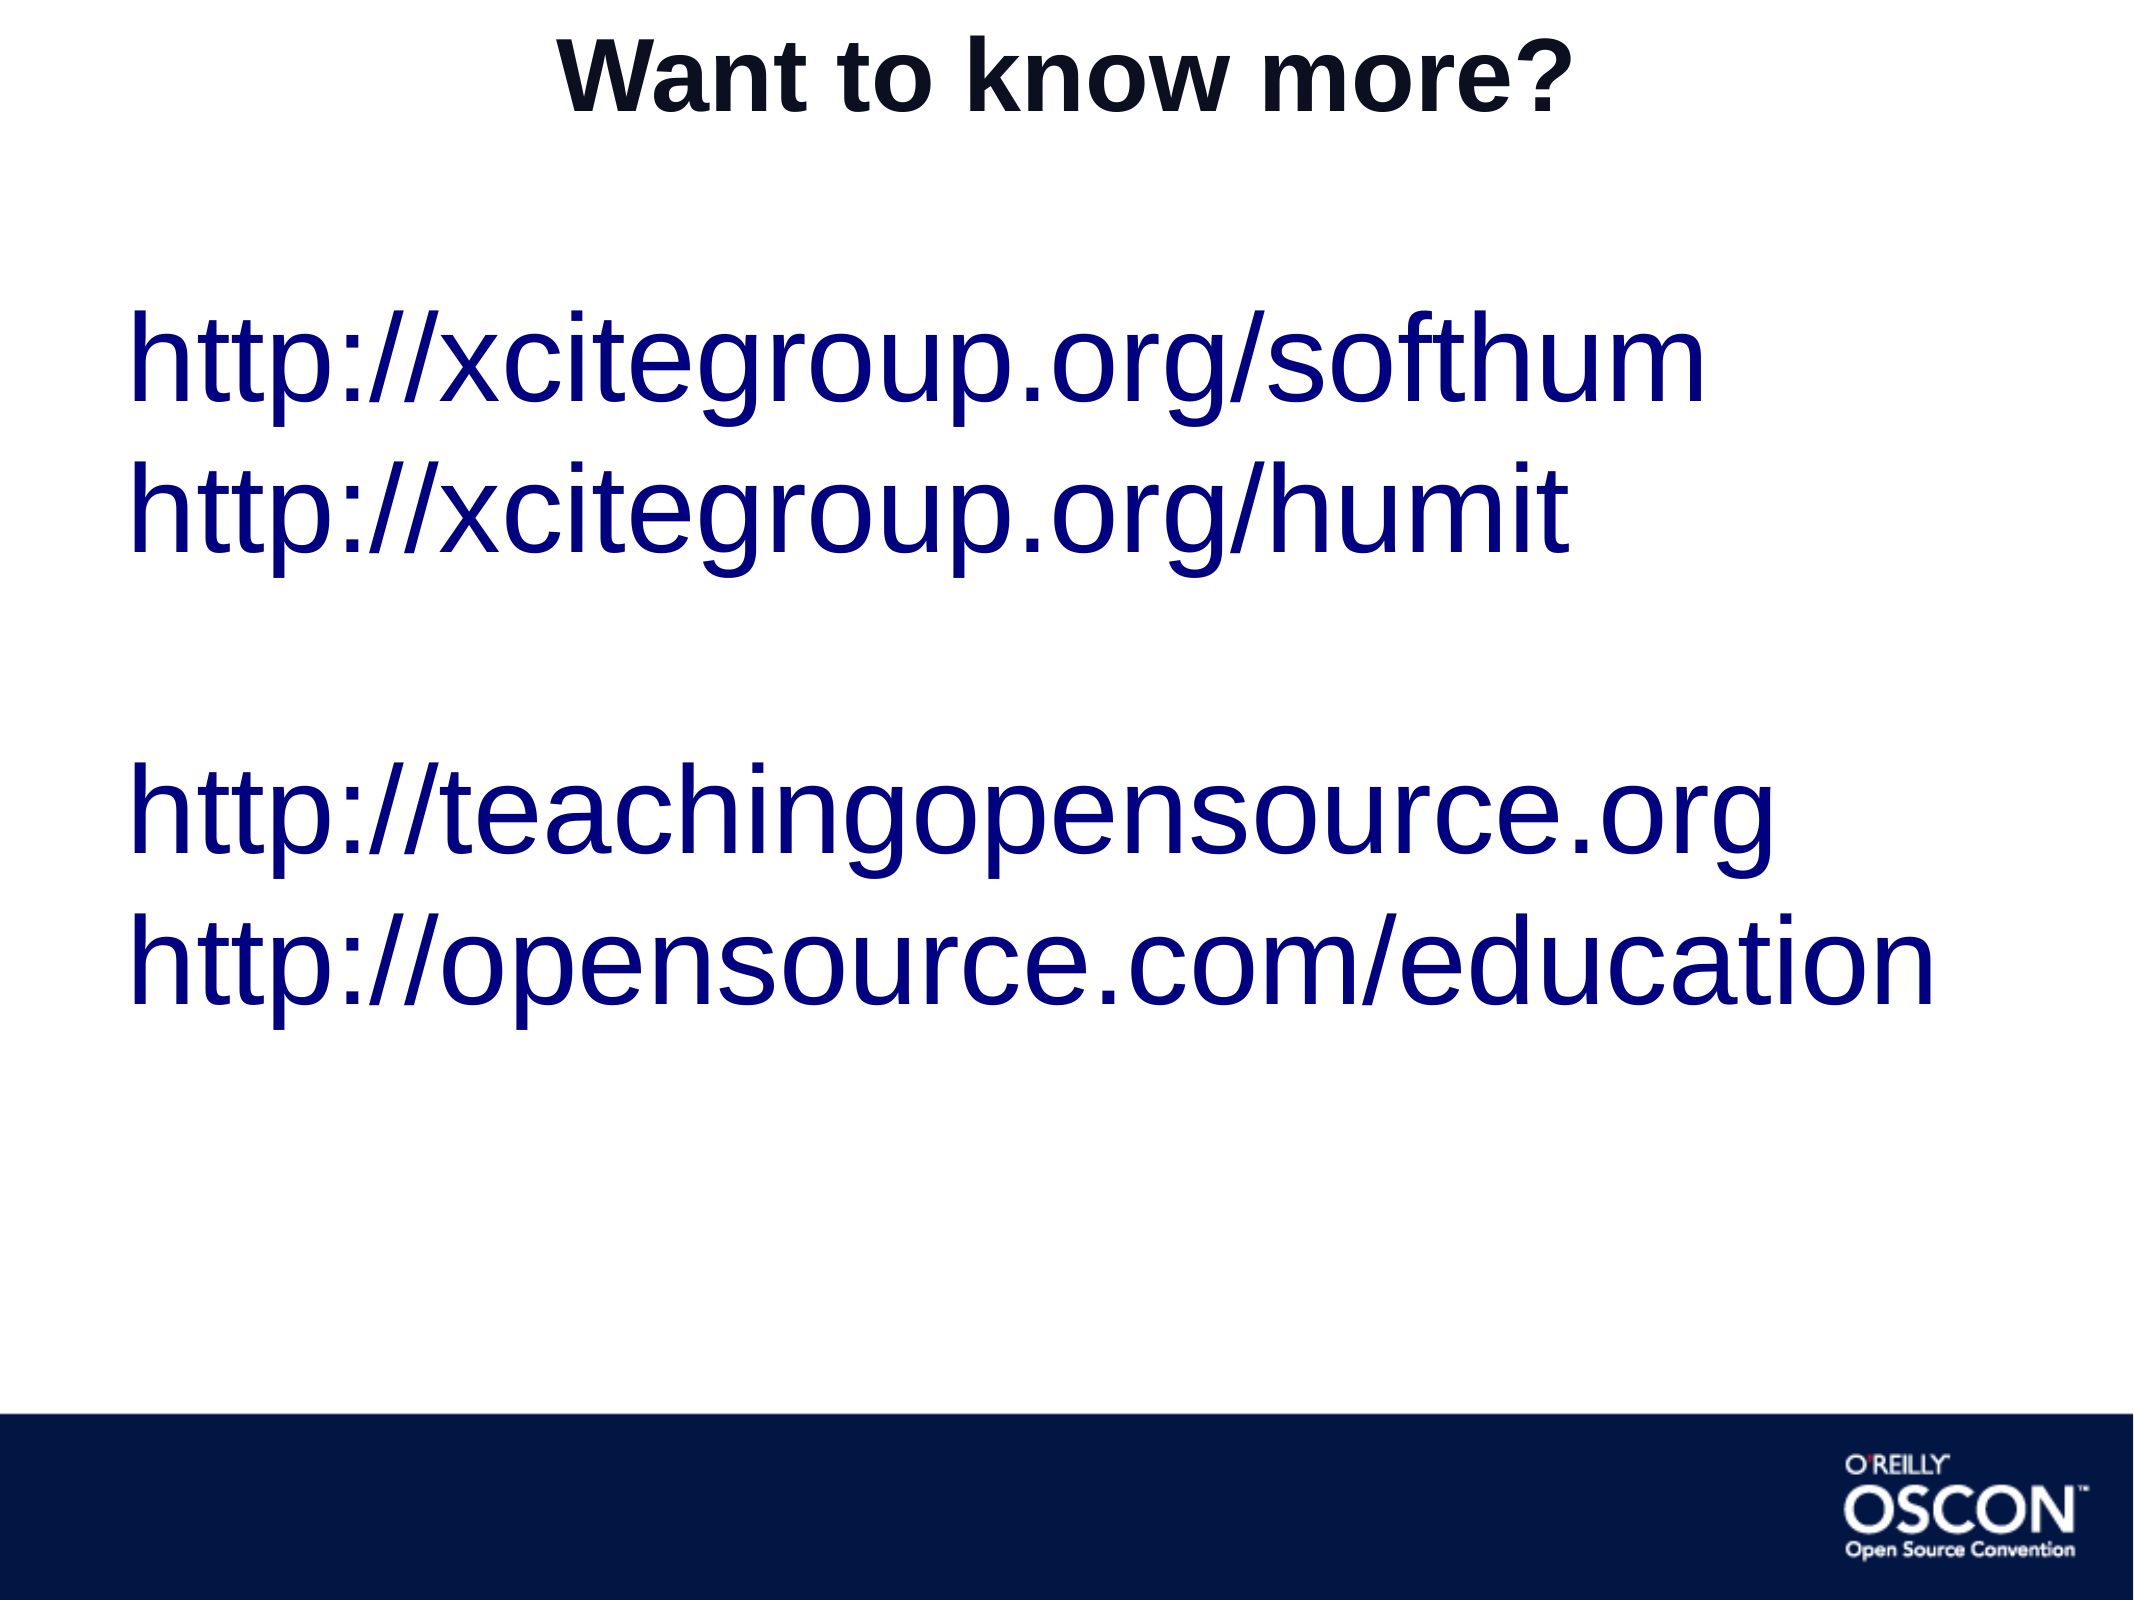

# Want to know more?
http://xcitegroup.org/softhum
http://xcitegroup.org/humit
http://teachingopensource.org
http://opensource.com/education